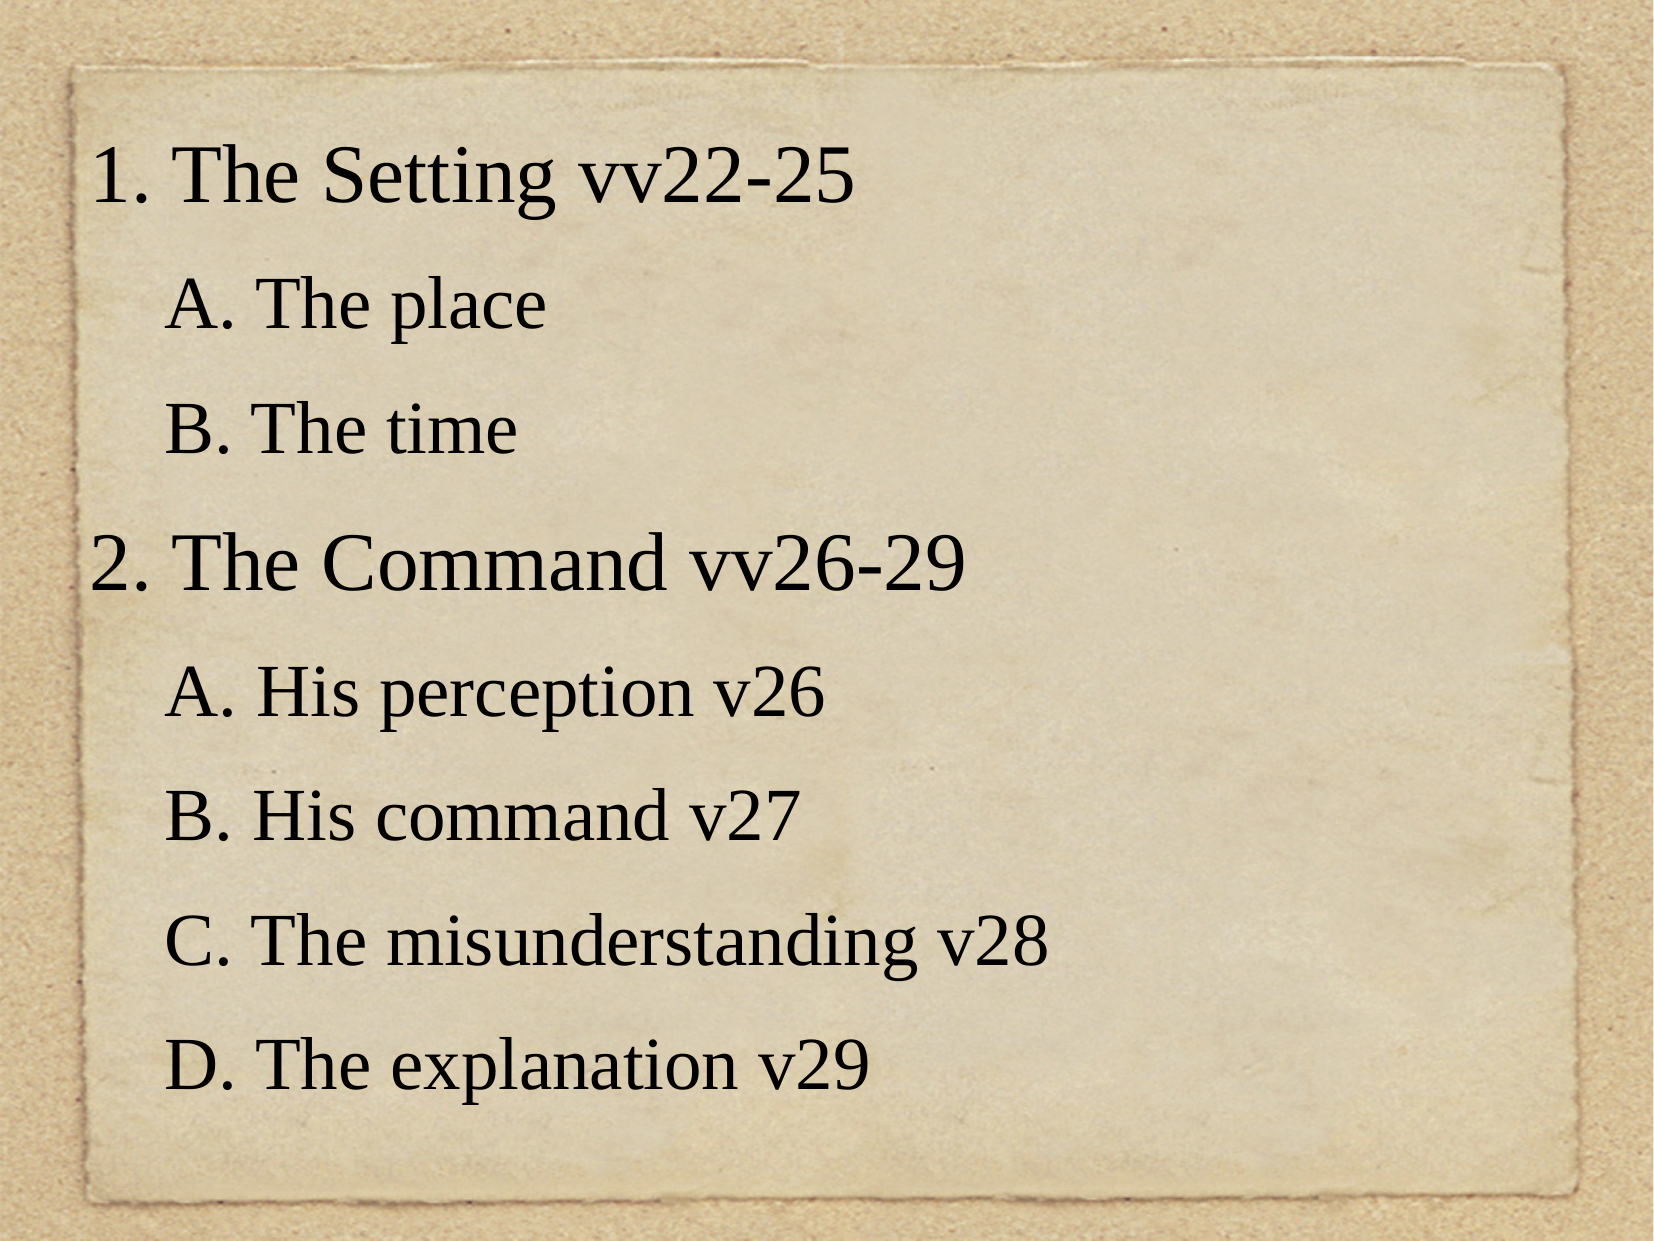

1. The Setting vv22-25
	A. The place
	B. The time
2. The Command vv26-29
	A. His perception v26
	B. His command v27
	C. The misunderstanding v28
	D. The explanation v29